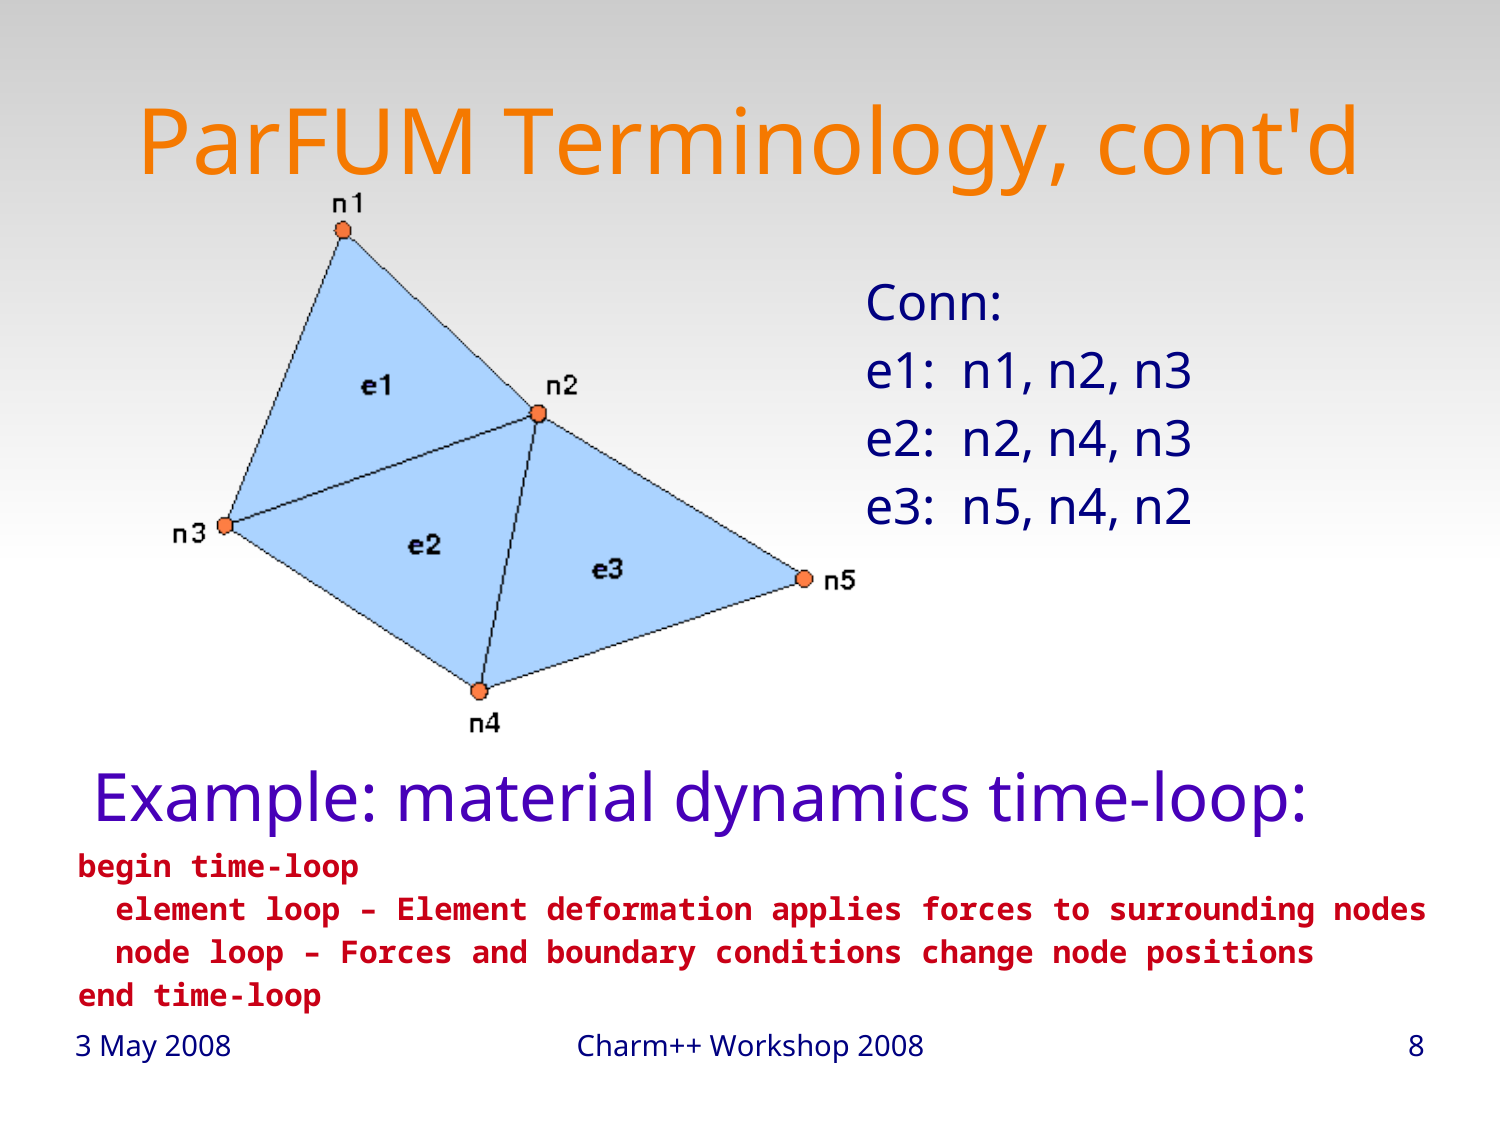

# ParFUM Terminology, cont'd
Conn:
e1: n1, n2, n3
e2: n2, n4, n3
e3: n5, n4, n2
Example: material dynamics time-loop:
begin time-loop
 element loop – Element deformation applies forces to surrounding nodes
 node loop – Forces and boundary conditions change node positions
end time-loop
3 May 2008
Charm++ Workshop 2008
8